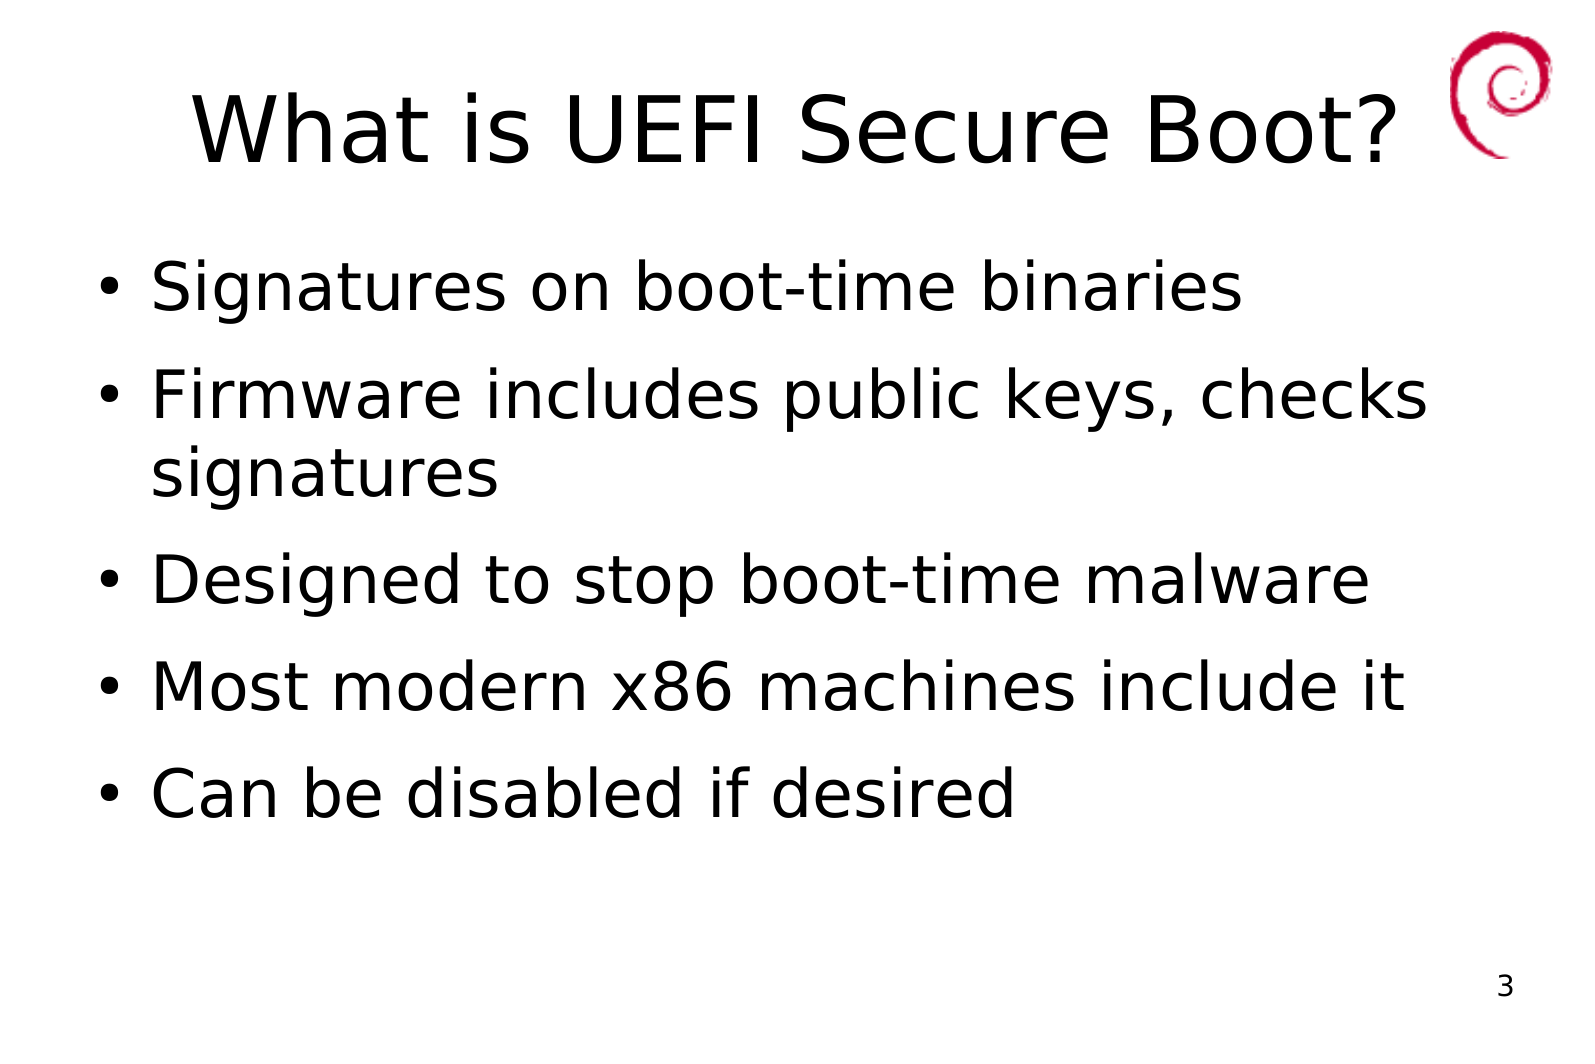

# What is UEFI Secure Boot?
Signatures on boot-time binaries
Firmware includes public keys, checks signatures
Designed to stop boot-time malware
Most modern x86 machines include it
Can be disabled if desired
3